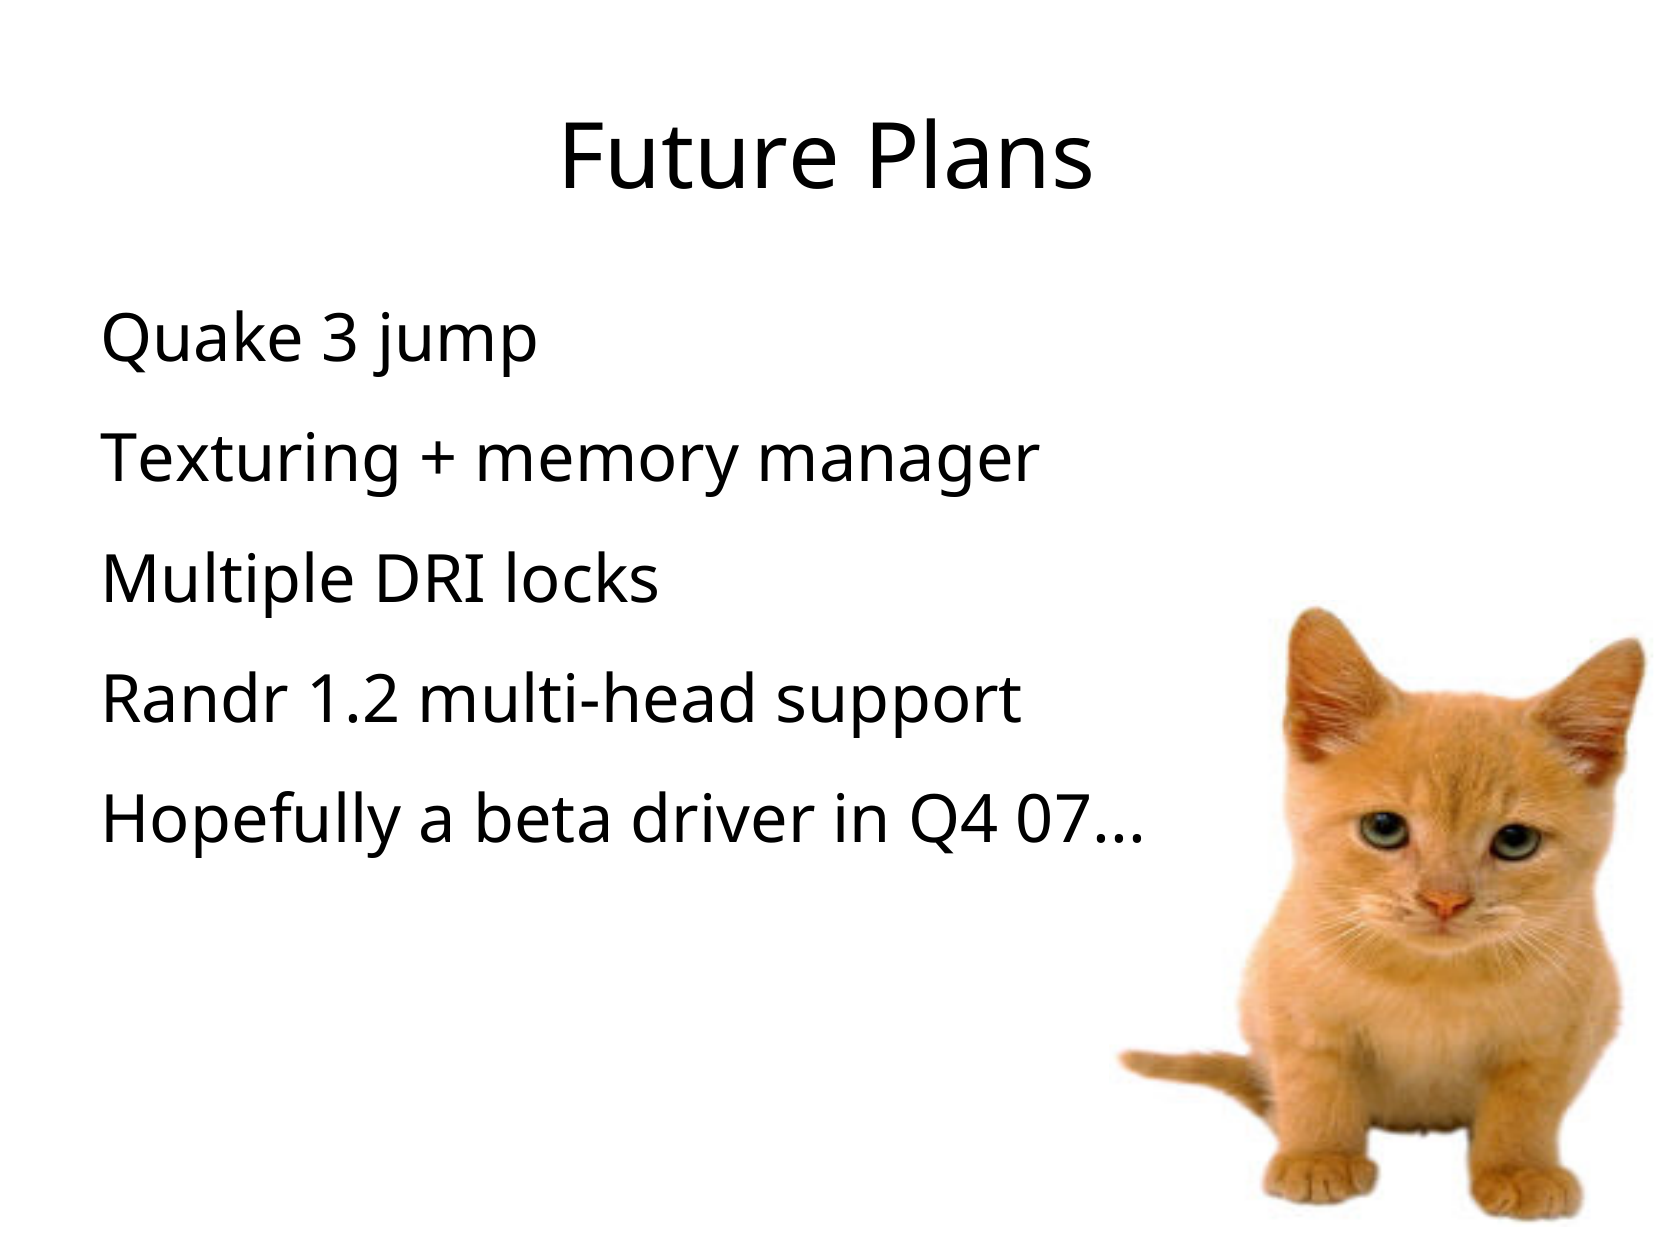

# Future Plans
Quake 3 jump
Texturing + memory manager
Multiple DRI locks
Randr 1.2 multi-head support
Hopefully a beta driver in Q4 07...